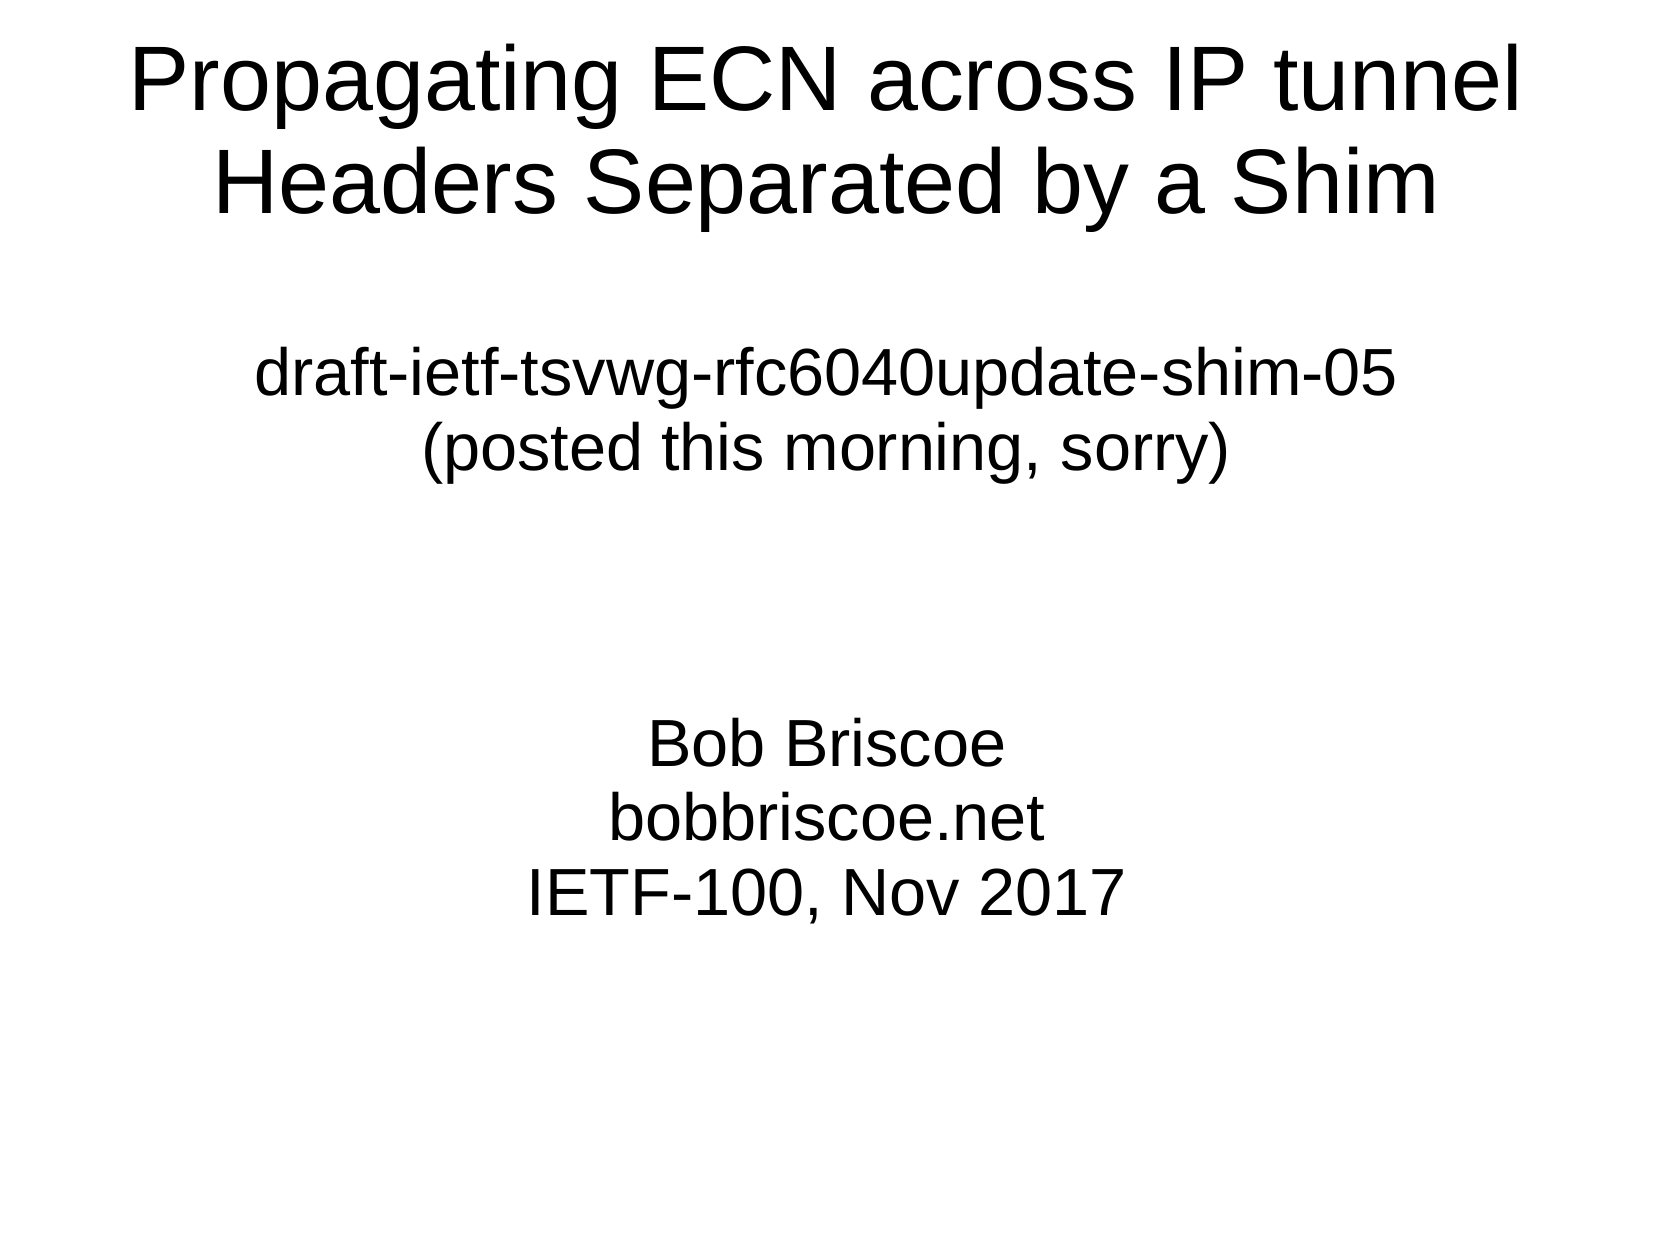

# Propagating ECN across IP tunnel Headers Separated by a Shim draft-ietf-tsvwg-rfc6040update-shim-05 (posted this morning, sorry)
Bob Briscoe
bobbriscoe.net
IETF-100, Nov 2017